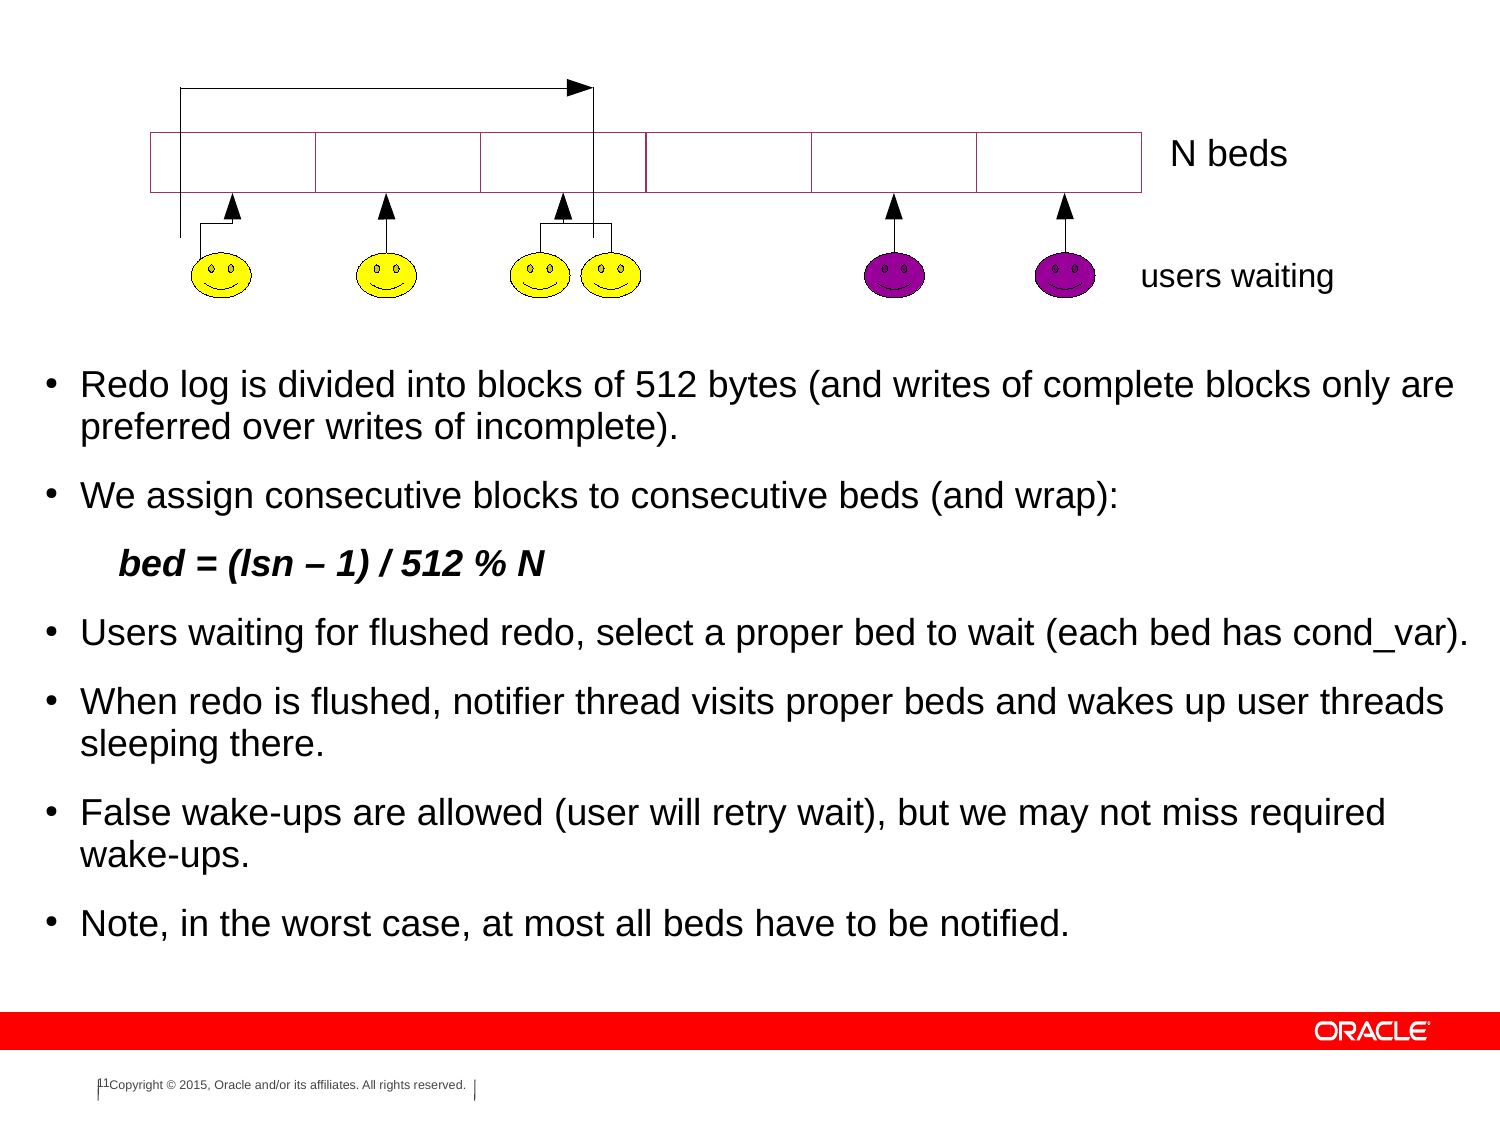

N beds
users waiting
Redo log is divided into blocks of 512 bytes (and writes of complete blocks only are preferred over writes of incomplete).
We assign consecutive blocks to consecutive beds (and wrap):
bed = (lsn – 1) / 512 % N
Users waiting for flushed redo, select a proper bed to wait (each bed has cond_var).
When redo is flushed, notifier thread visits proper beds and wakes up user threads sleeping there.
False wake-ups are allowed (user will retry wait), but we may not miss required wake-ups.
Note, in the worst case, at most all beds have to be notified.